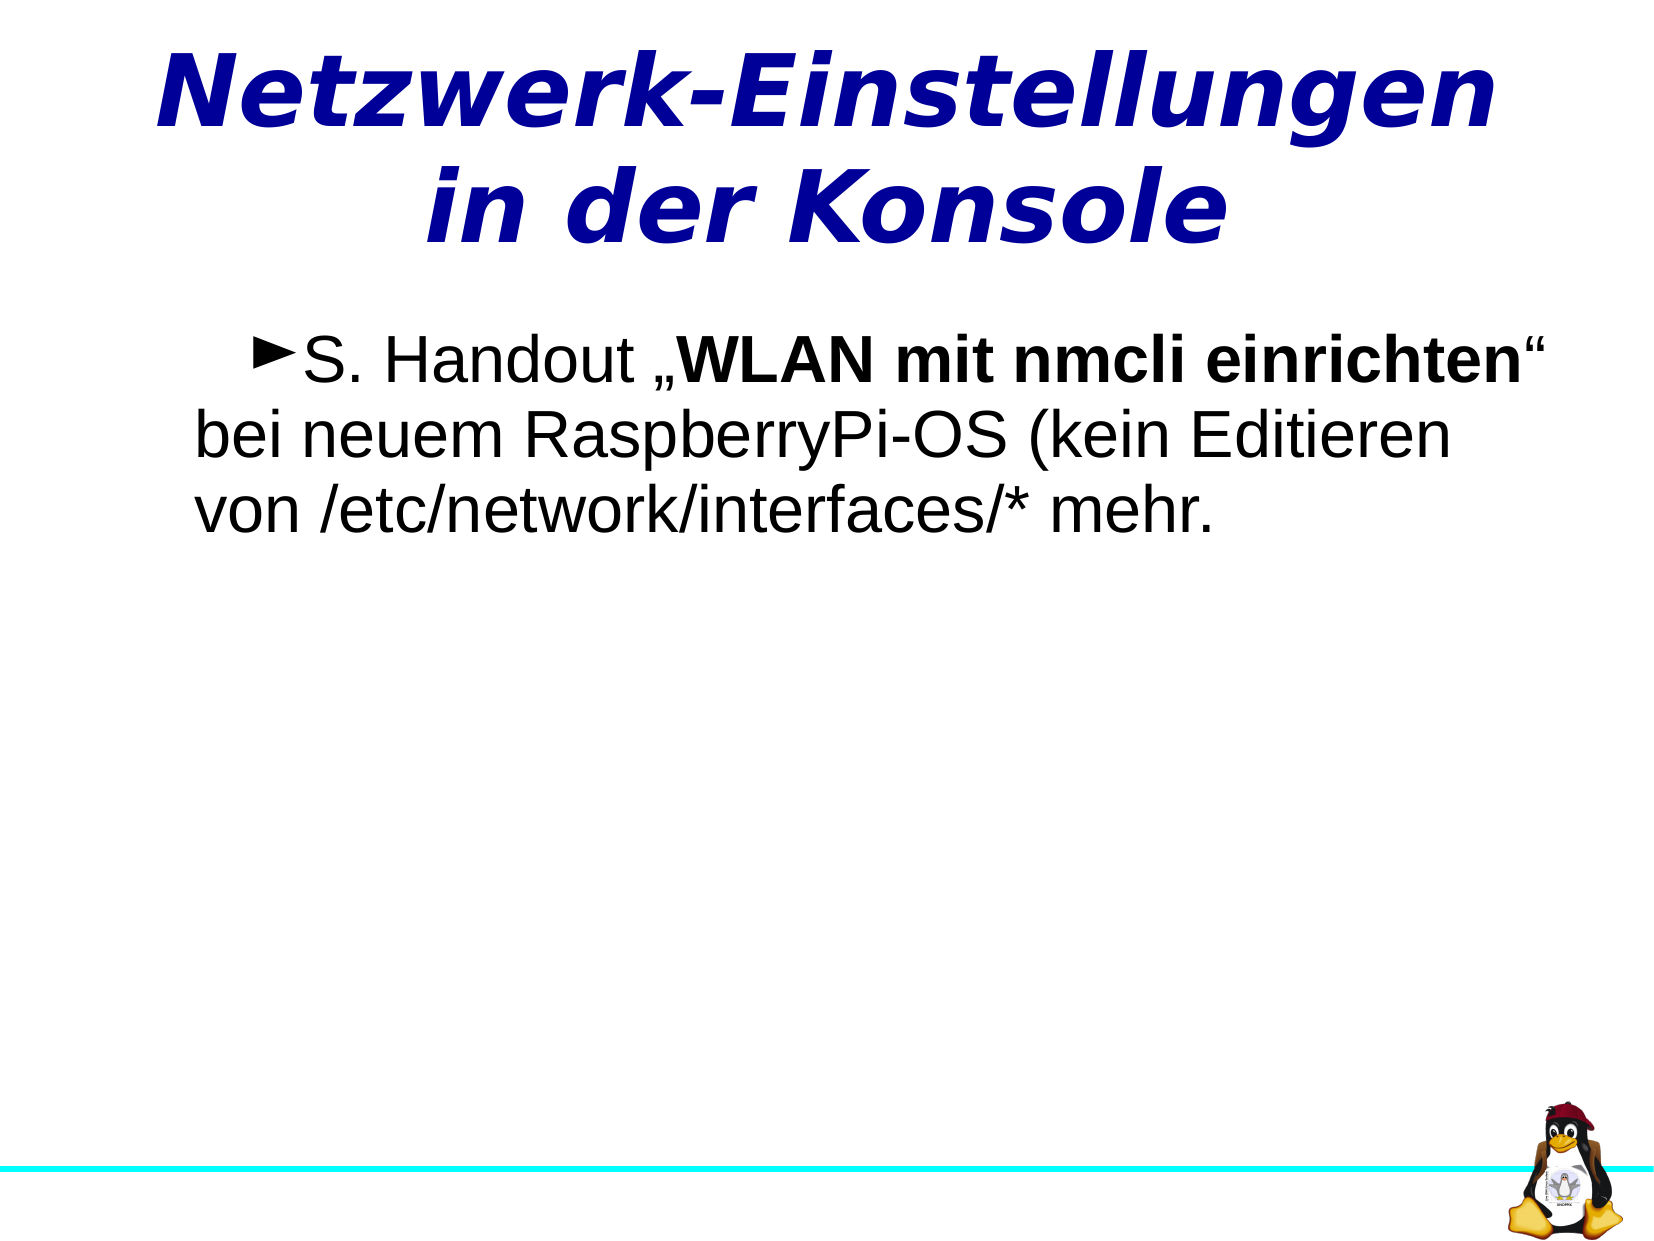

# Netzwerk-Einstellungen in der Konsole
S. Handout „WLAN mit nmcli einrichten“ bei neuem RaspberryPi-OS (kein Editieren von /etc/network/interfaces/* mehr.